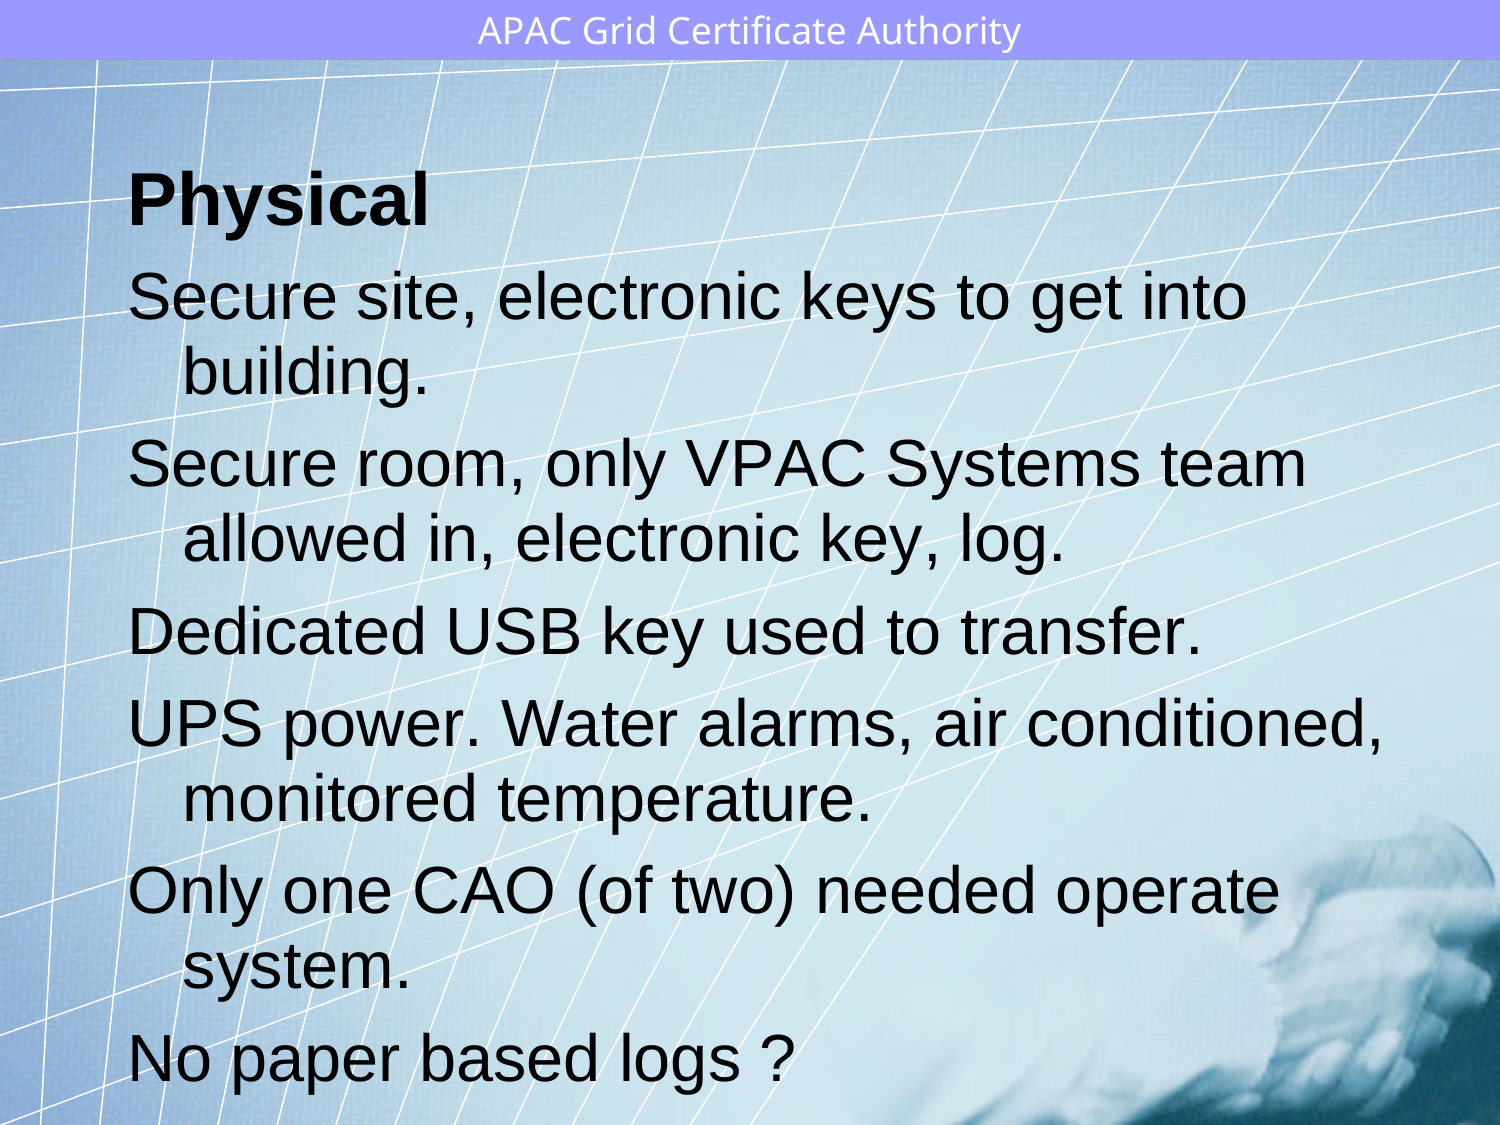

# Physical
Secure site, electronic keys to get into building.
Secure room, only VPAC Systems team allowed in, electronic key, log.
Dedicated USB key used to transfer.
UPS power. Water alarms, air conditioned, monitored temperature.
Only one CAO (of two) needed operate system.
No paper based logs ?